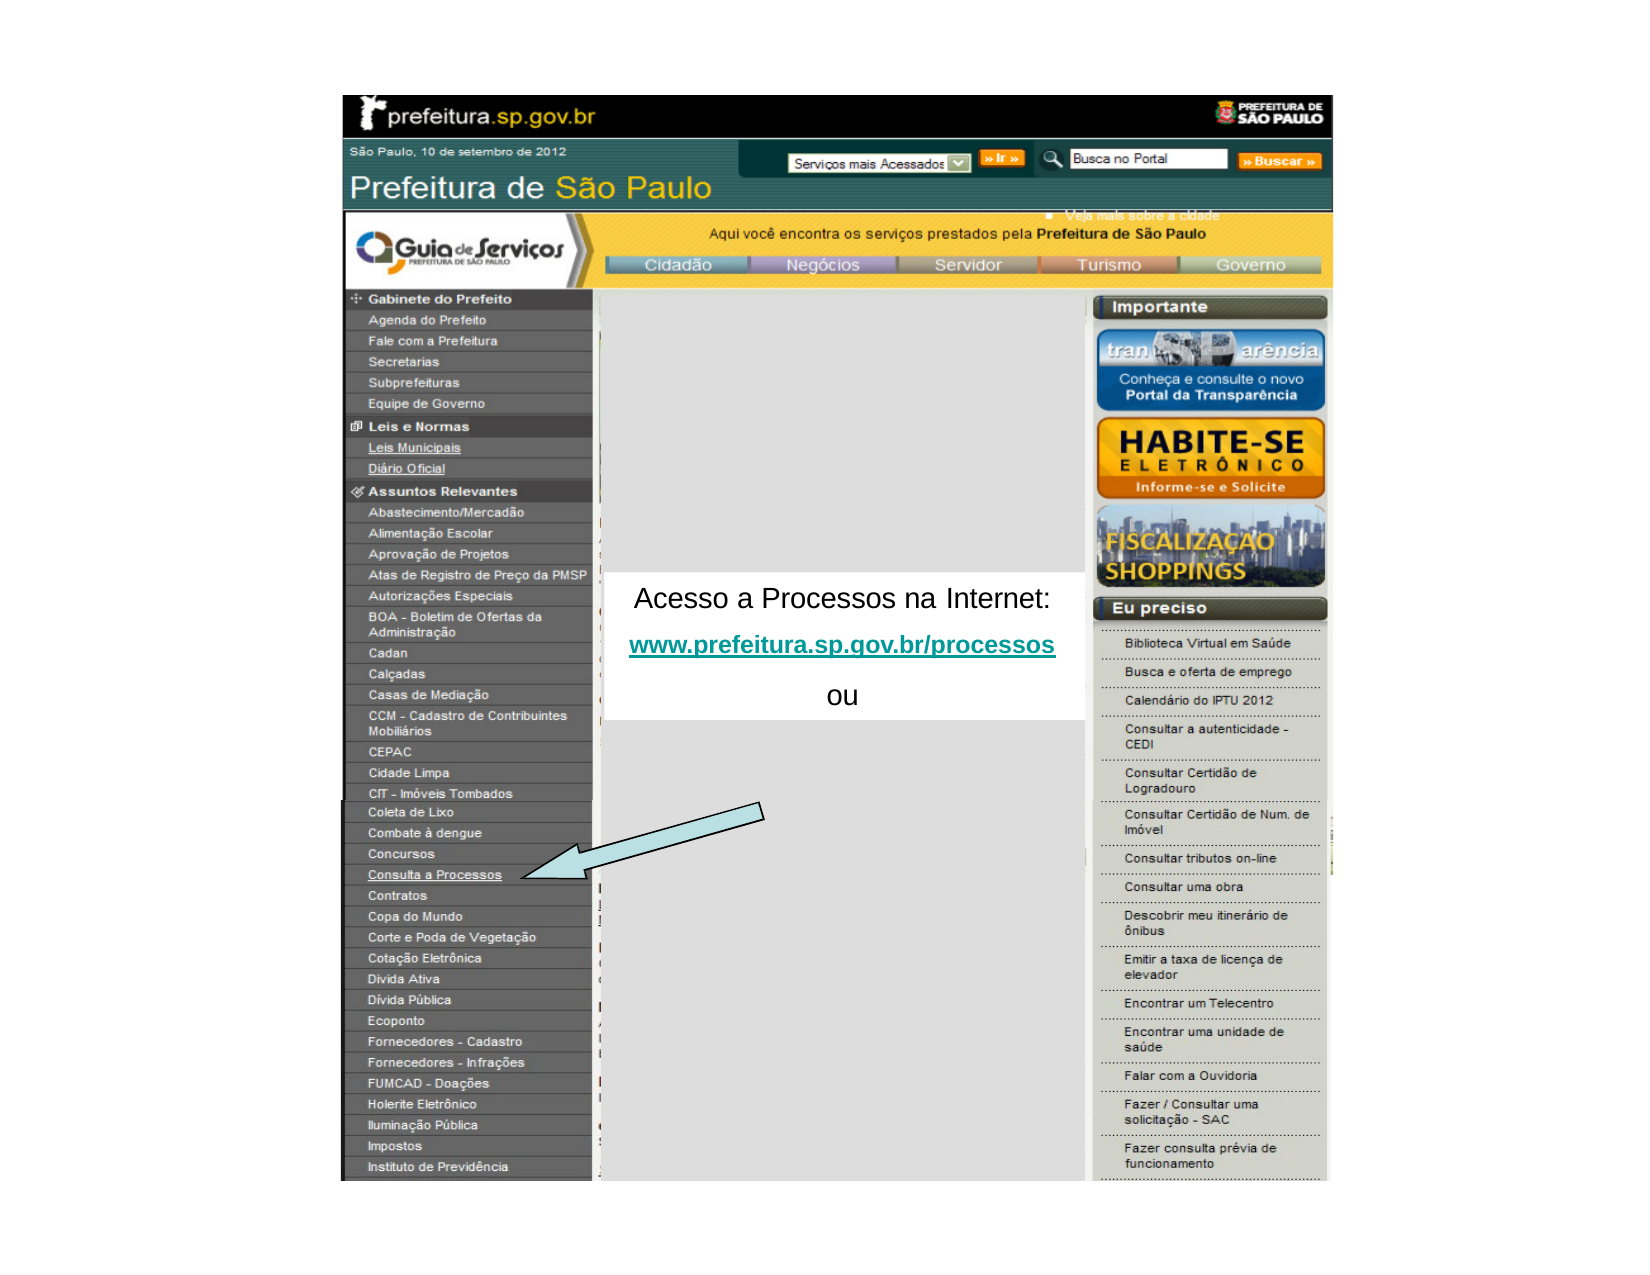

Acesso a Processos na Internet:
www.prefeitura.sp.gov.br/processos
ou